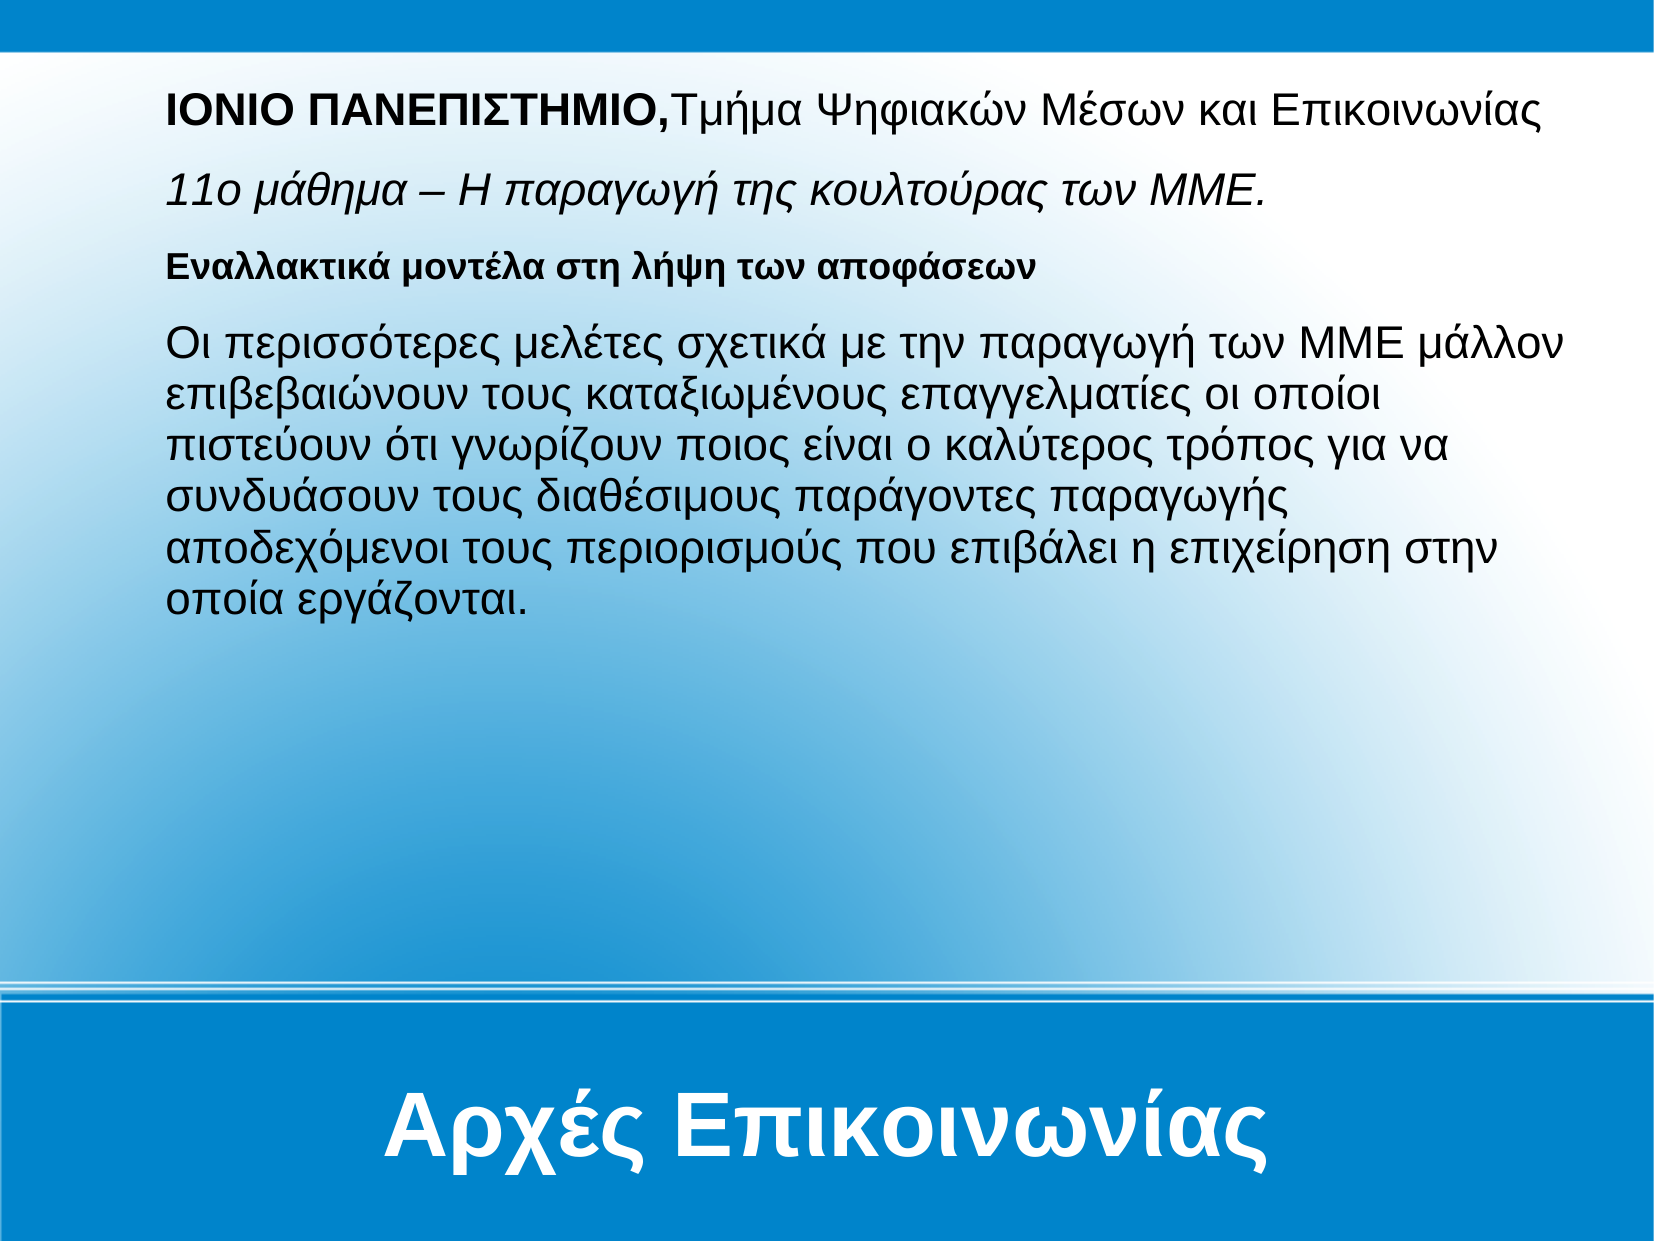

ΙΟΝΙΟ ΠΑΝΕΠΙΣΤΗΜΙΟ,Τμήμα Ψηφιακών Μέσων και Επικοινωνίας
11ο μάθημα – Η παραγωγή της κουλτούρας των ΜΜΕ.
Εναλλακτικά μοντέλα στη λήψη των αποφάσεων
Οι περισσότερες μελέτες σχετικά με την παραγωγή των ΜΜΕ μάλλον επιβεβαιώνουν τους καταξιωμένους επαγγελματίες οι οποίοι πιστεύουν ότι γνωρίζουν ποιος είναι ο καλύτερος τρόπος για να συνδυάσουν τους διαθέσιμους παράγοντες παραγωγής αποδεχόμενοι τους περιορισμούς που επιβάλει η επιχείρηση στην οποία εργάζονται.
# Αρχές Επικοινωνίας